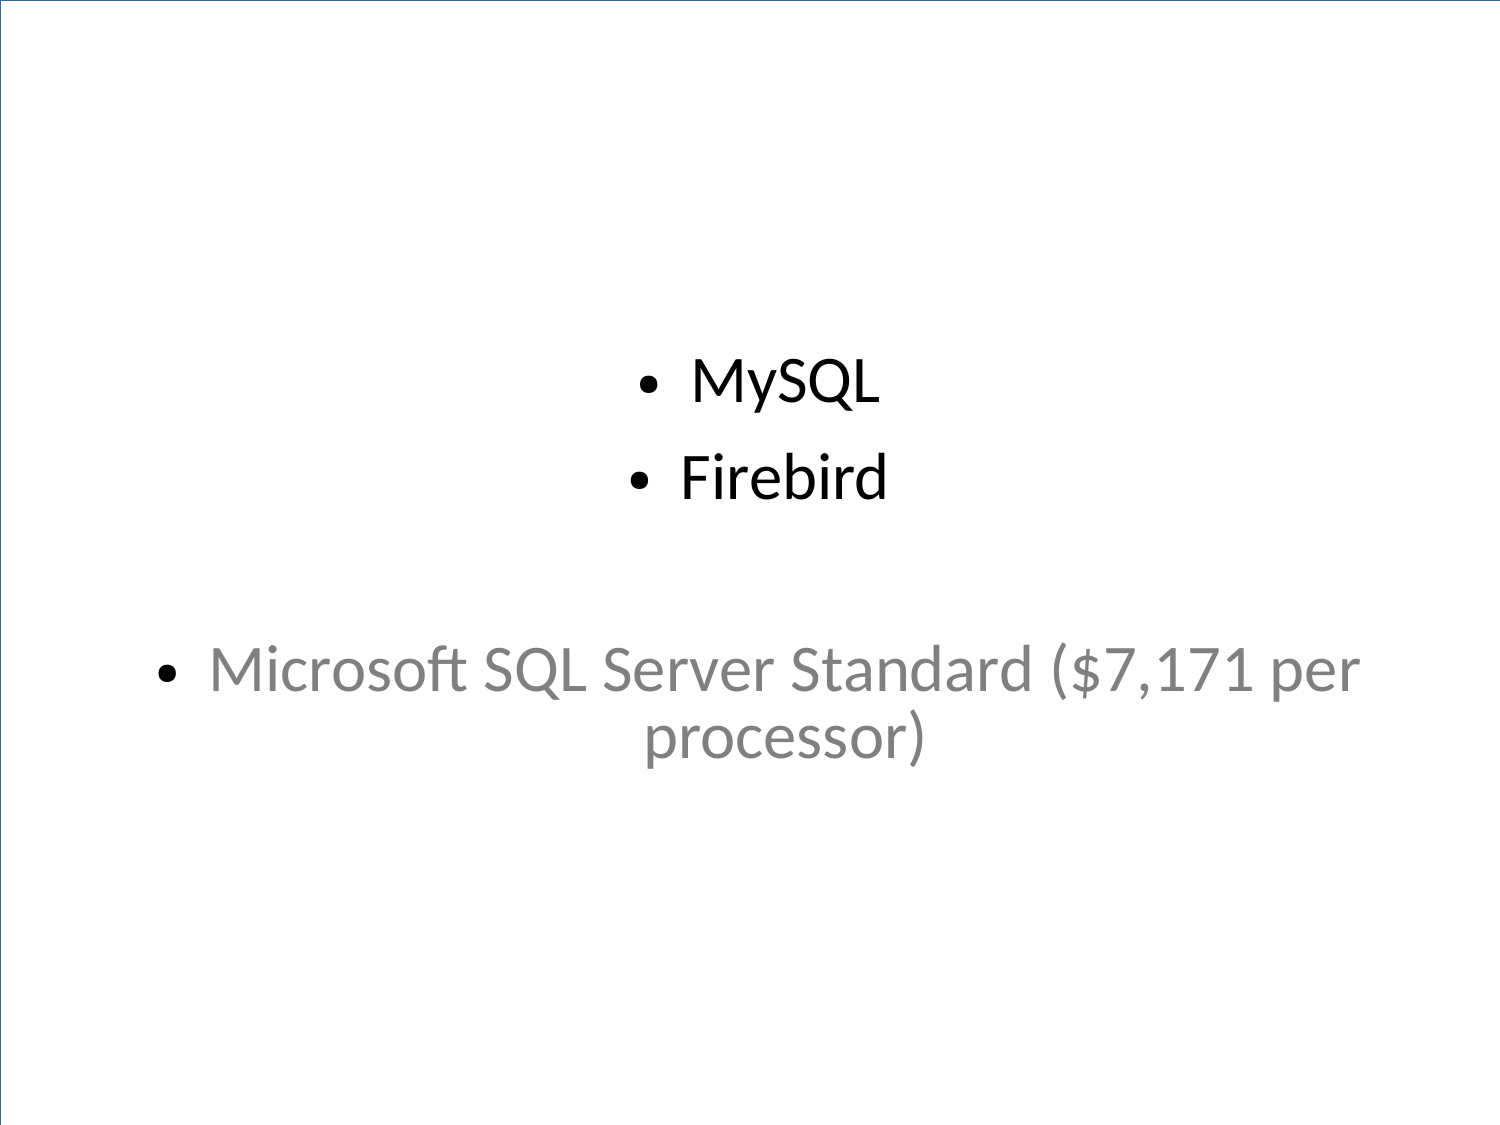

# MySQL
Firebird
Microsoft SQL Server Standard ($7,171 per processor)